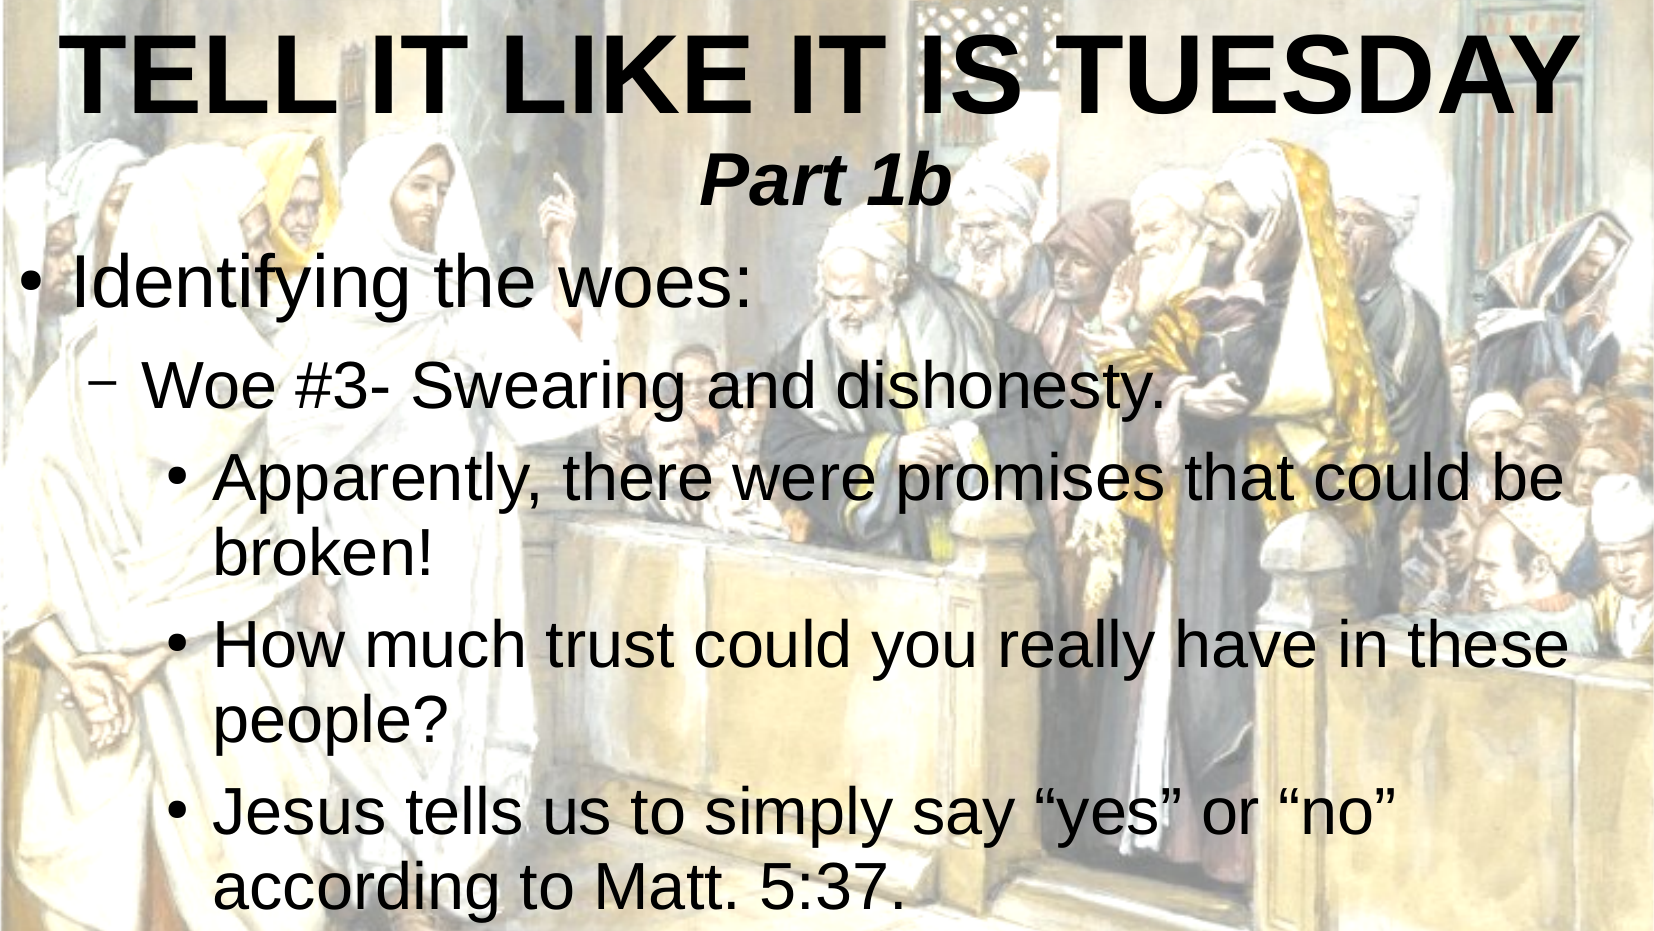

TELL IT LIKE IT IS TUESDAY
Part 1b
# Identifying the woes:
Woe #3- Swearing and dishonesty.
Apparently, there were promises that could be broken!
How much trust could you really have in these people?
Jesus tells us to simply say “yes” or “no” according to Matt. 5:37.